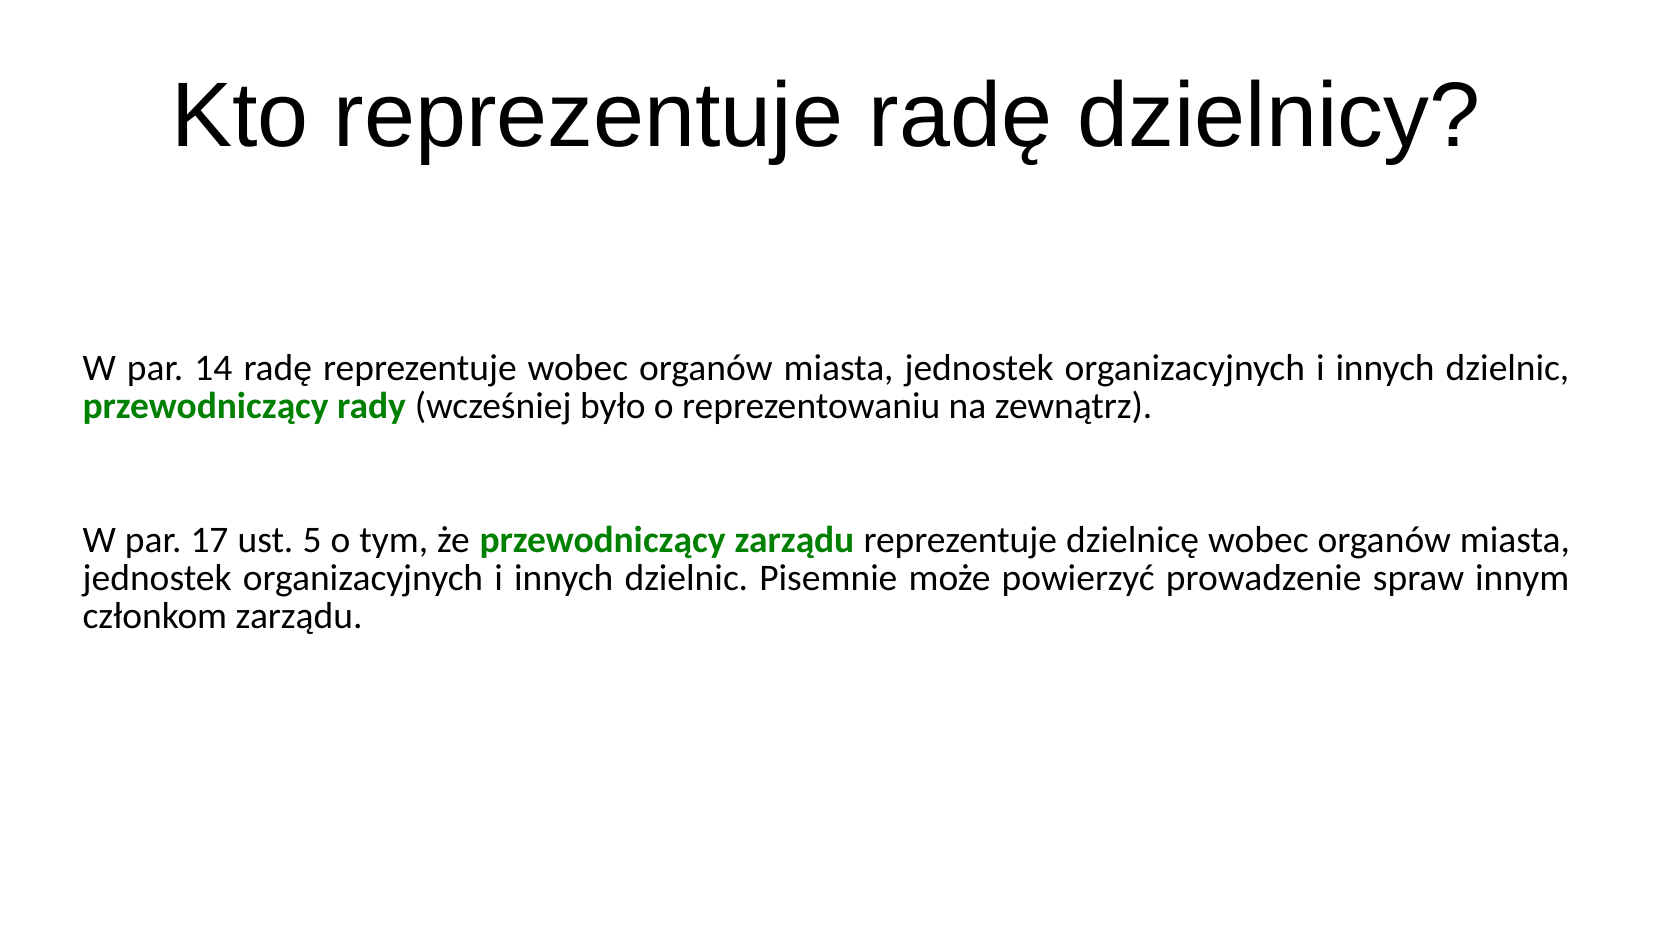

# Kto reprezentuje radę dzielnicy?
W par. 14 radę reprezentuje wobec organów miasta, jednostek organizacyjnych i innych dzielnic, przewodniczący rady (wcześniej było o reprezentowaniu na zewnątrz).
W par. 17 ust. 5 o tym, że przewodniczący zarządu reprezentuje dzielnicę wobec organów miasta, jednostek organizacyjnych i innych dzielnic. Pisemnie może powierzyć prowadzenie spraw innym członkom zarządu.